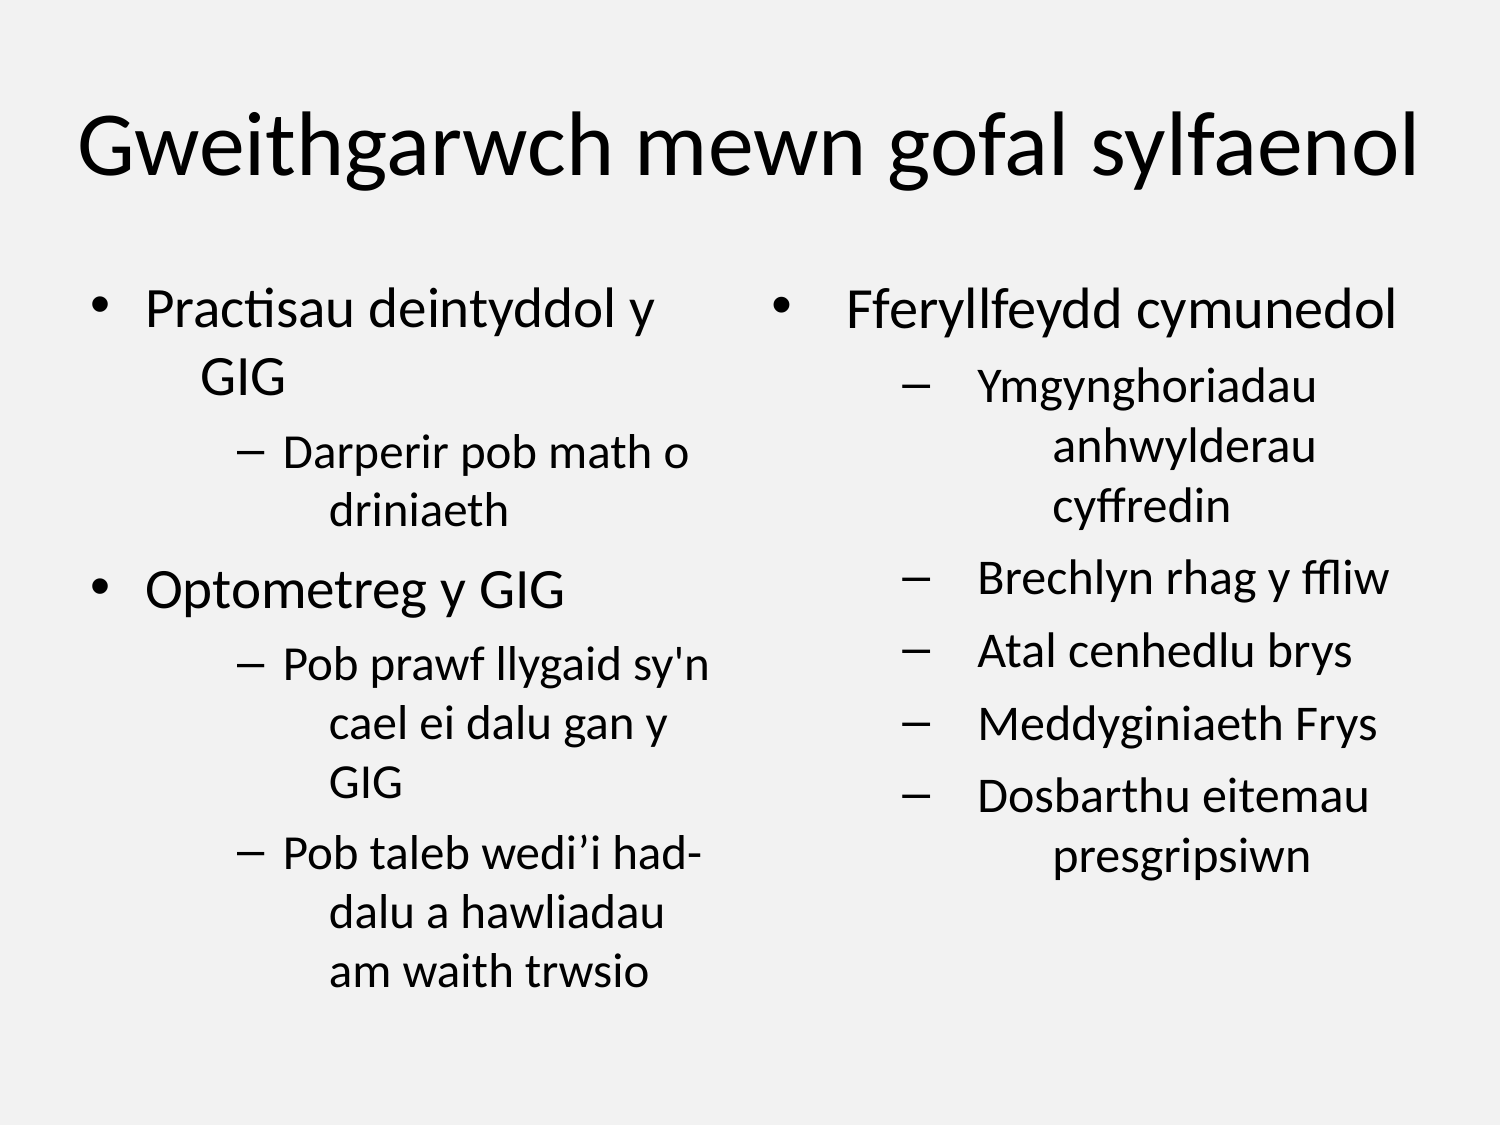

Gweithgarwch mewn gofal sylfaenol
Practisau deintyddol y GIG
Darperir pob math o driniaeth
Optometreg y GIG
Pob prawf llygaid sy'n cael ei dalu gan y GIG
Pob taleb wedi’i had-dalu a hawliadau am waith trwsio
# Fferyllfeydd cymunedol
Ymgynghoriadau anhwylderau cyffredin
Brechlyn rhag y ffliw
Atal cenhedlu brys
Meddyginiaeth Frys
Dosbarthu eitemau presgripsiwn